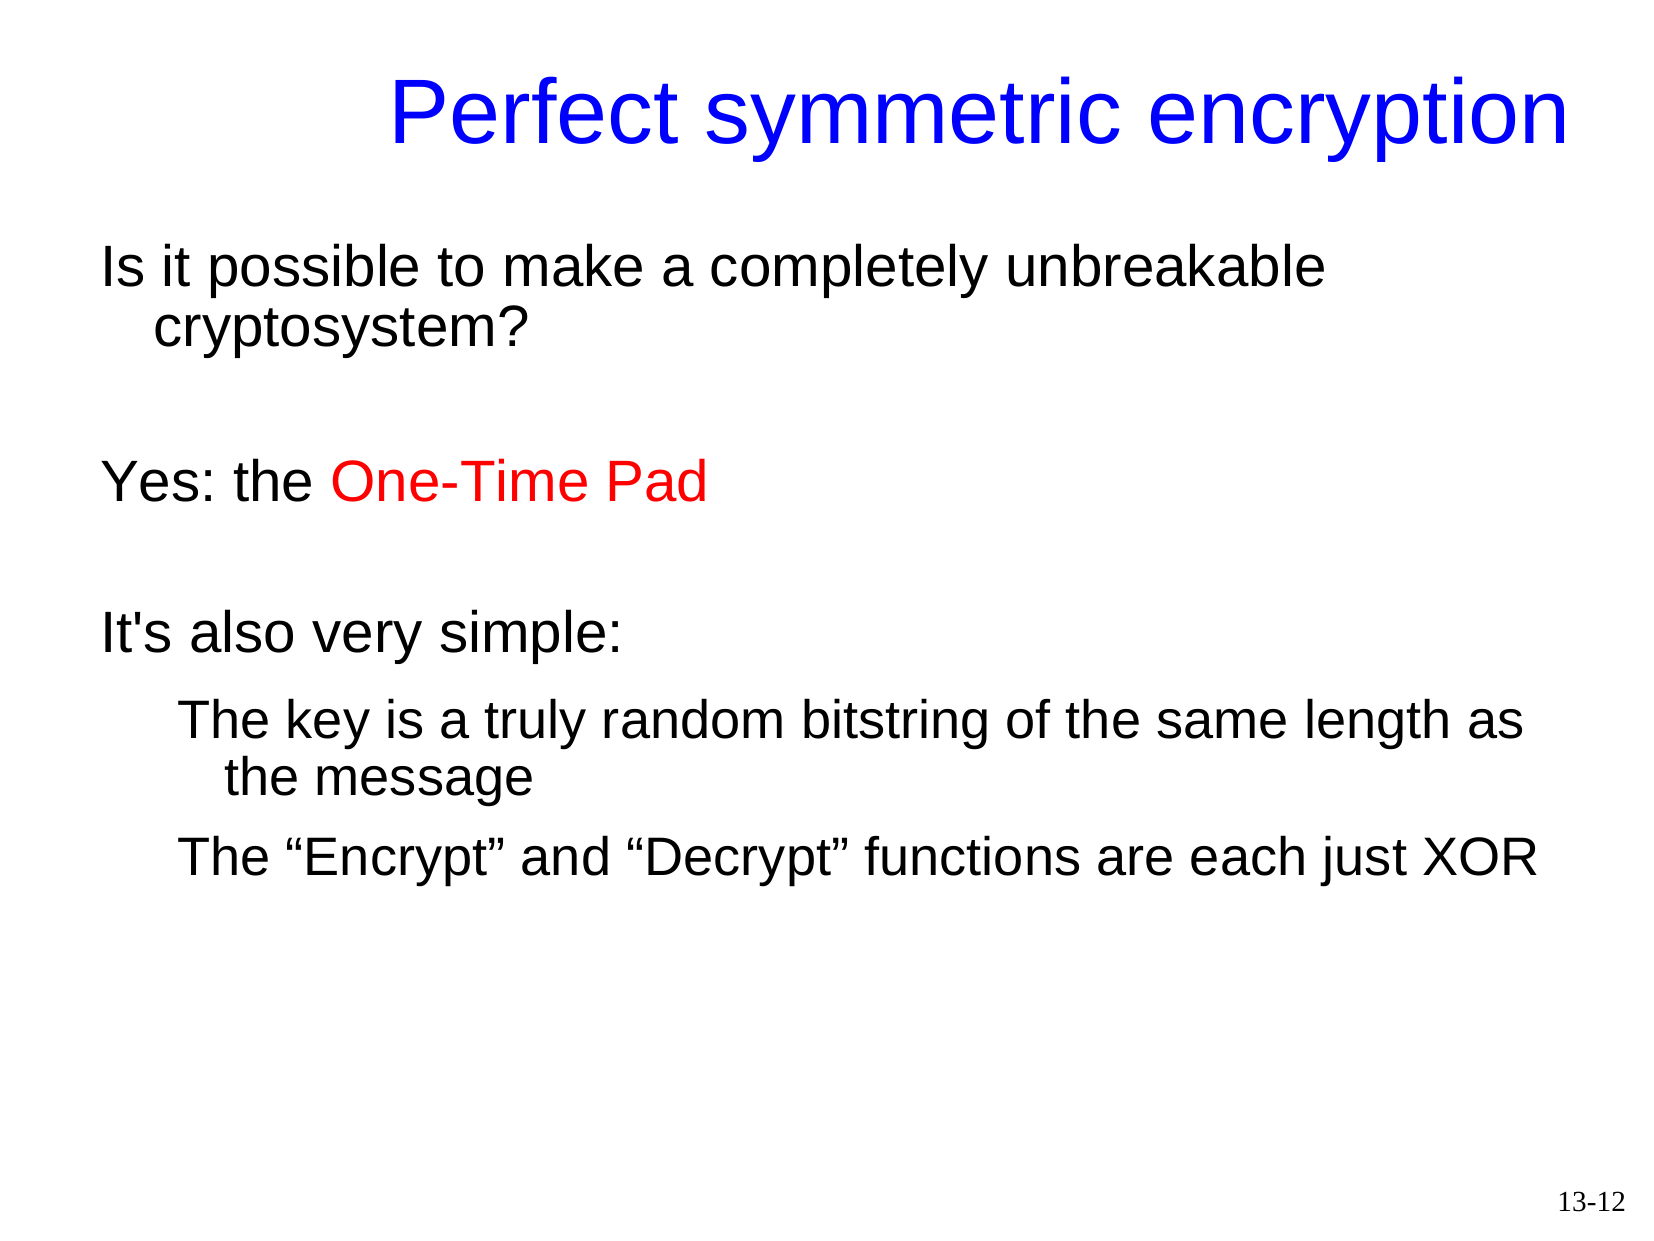

# Perfect symmetric encryption
Is it possible to make a completely unbreakable cryptosystem?
Yes: the One-Time Pad
It's also very simple:
The key is a truly random bitstring of the same length as the message
The “Encrypt” and “Decrypt” functions are each just XOR